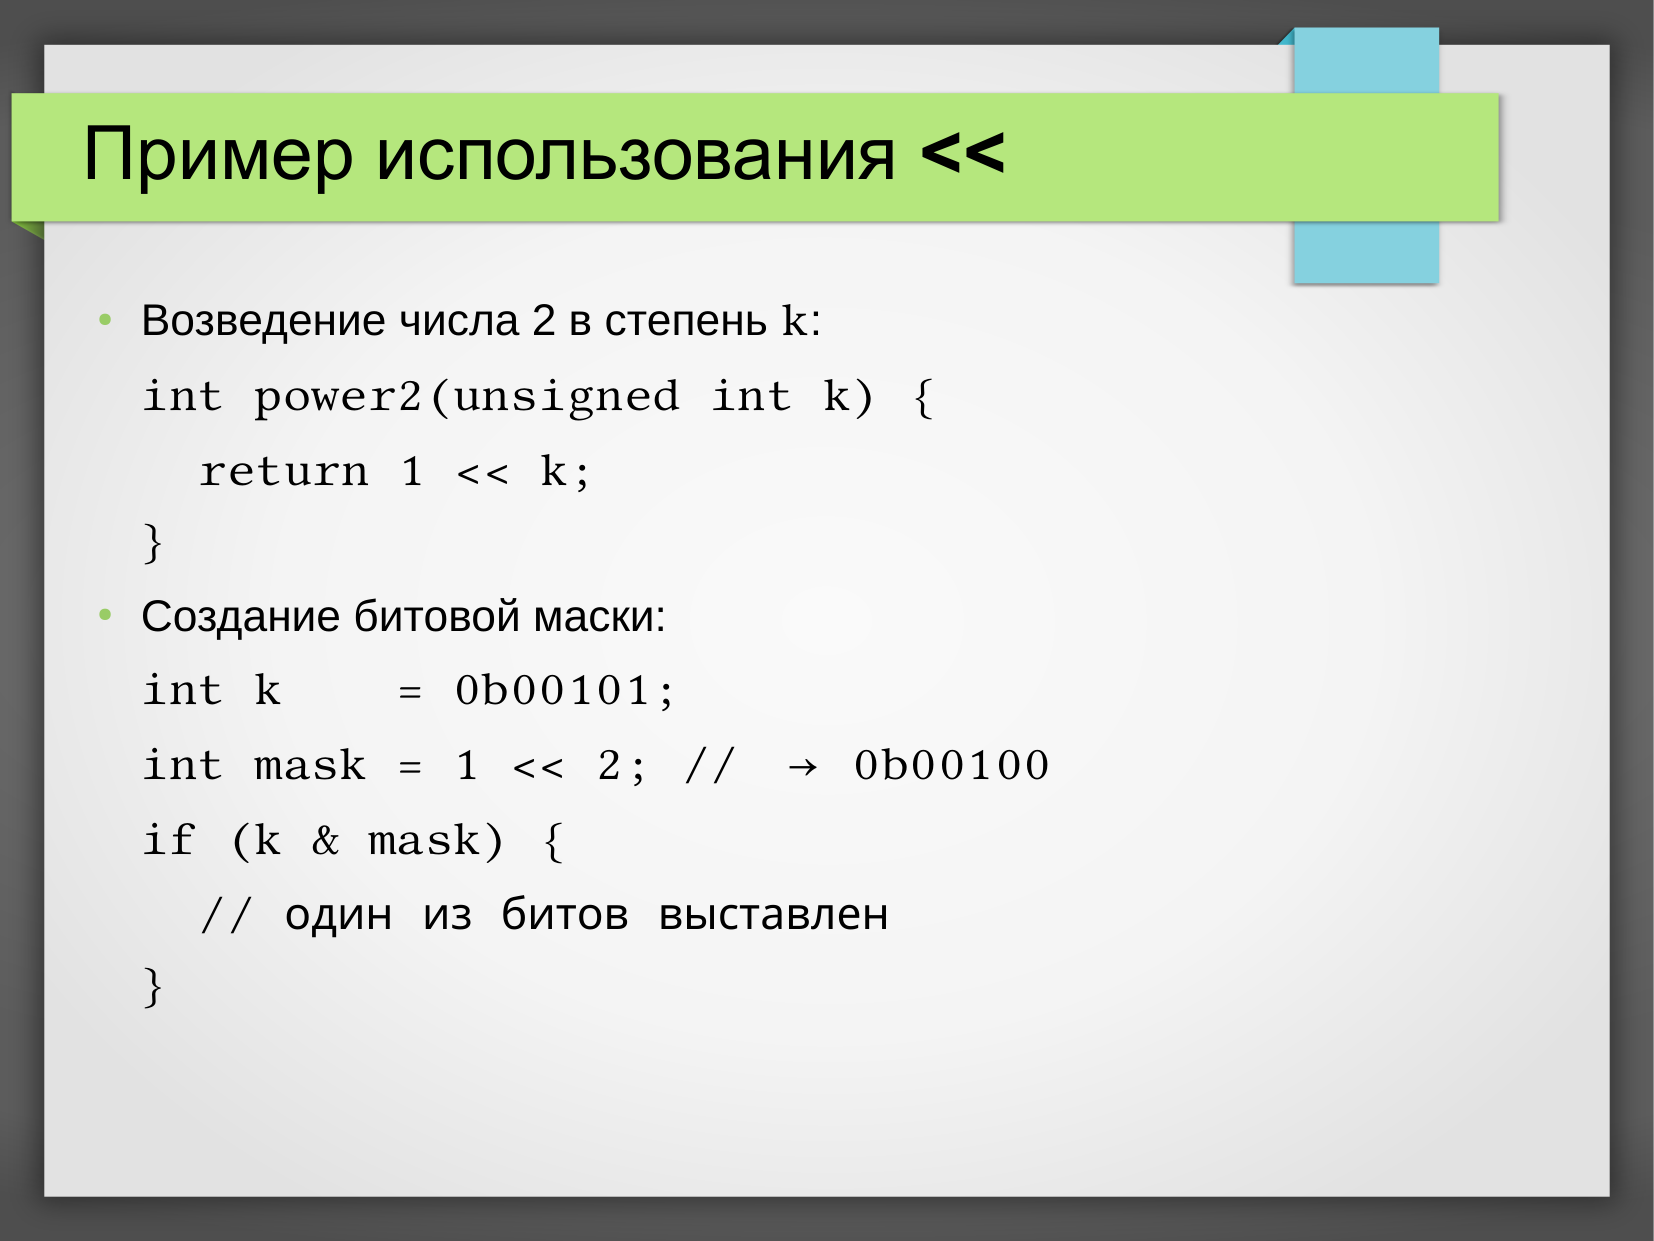

# Пример использования <<
Возведение числа 2 в степень k:
int power2(unsigned int k) {
return 1 << k;
}
Создание битовой маски:
int k = 0b00101;
int mask = 1 << 2; // → 0b00100
if (k & mask) {
// один из битов выставлен
}